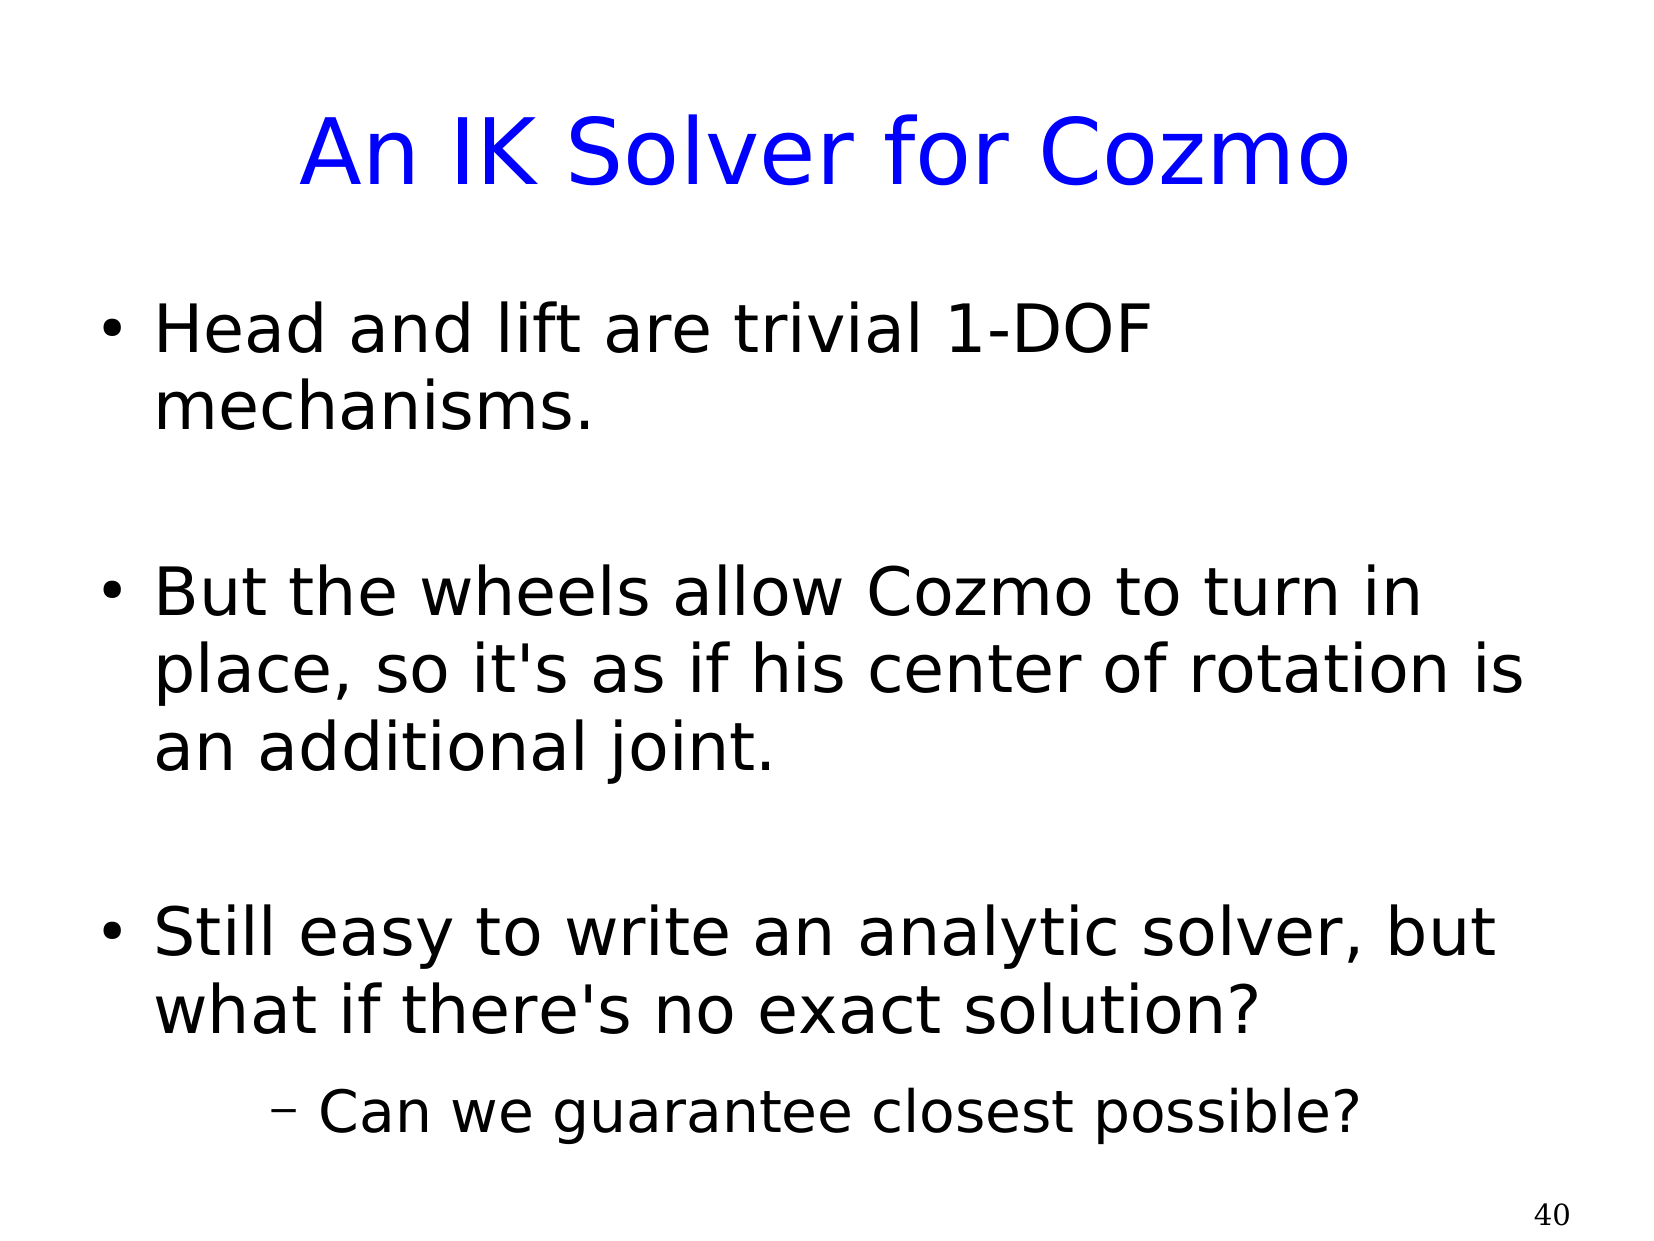

# An IK Solver for Cozmo
Head and lift are trivial 1-DOF mechanisms.
But the wheels allow Cozmo to turn in place, so it's as if his center of rotation is an additional joint.
Still easy to write an analytic solver, but what if there's no exact solution?
Can we guarantee closest possible?
40